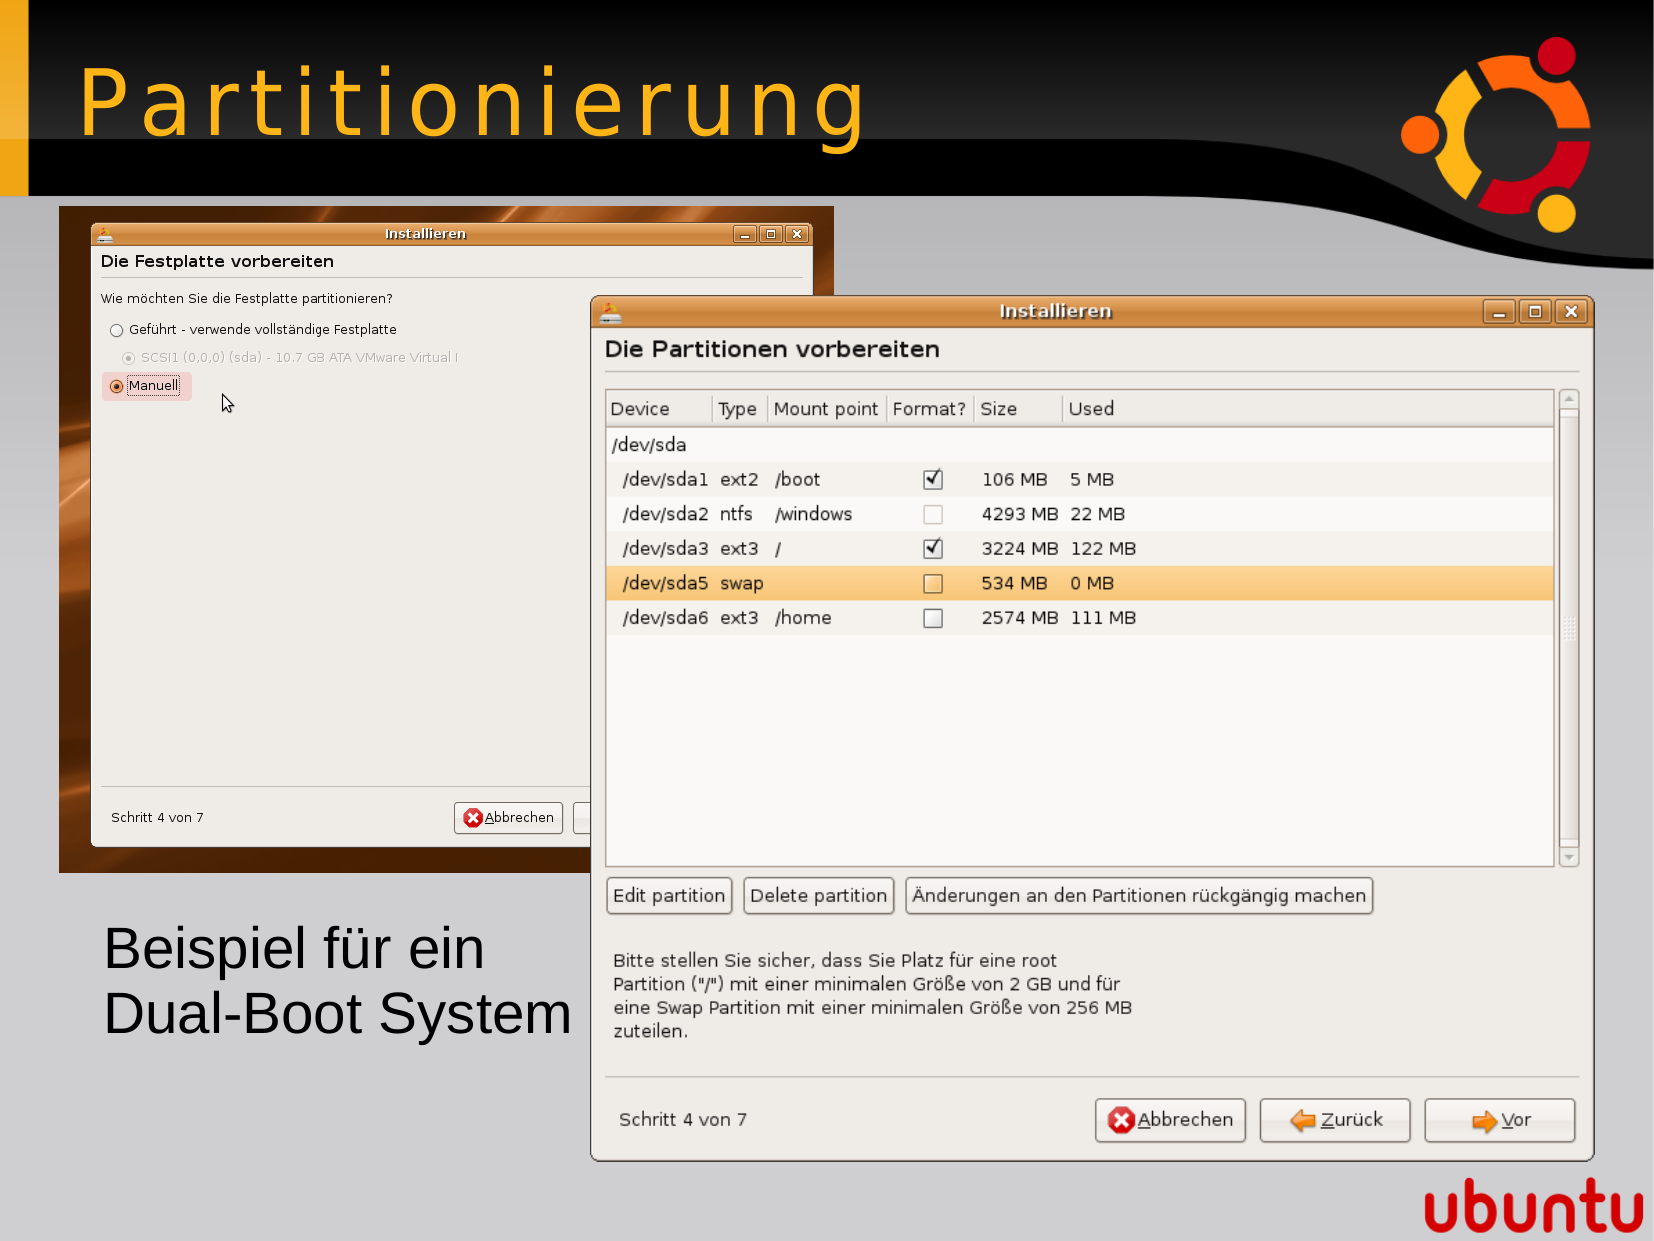

# Partitionierung
Beispiel für ein Dual-Boot System